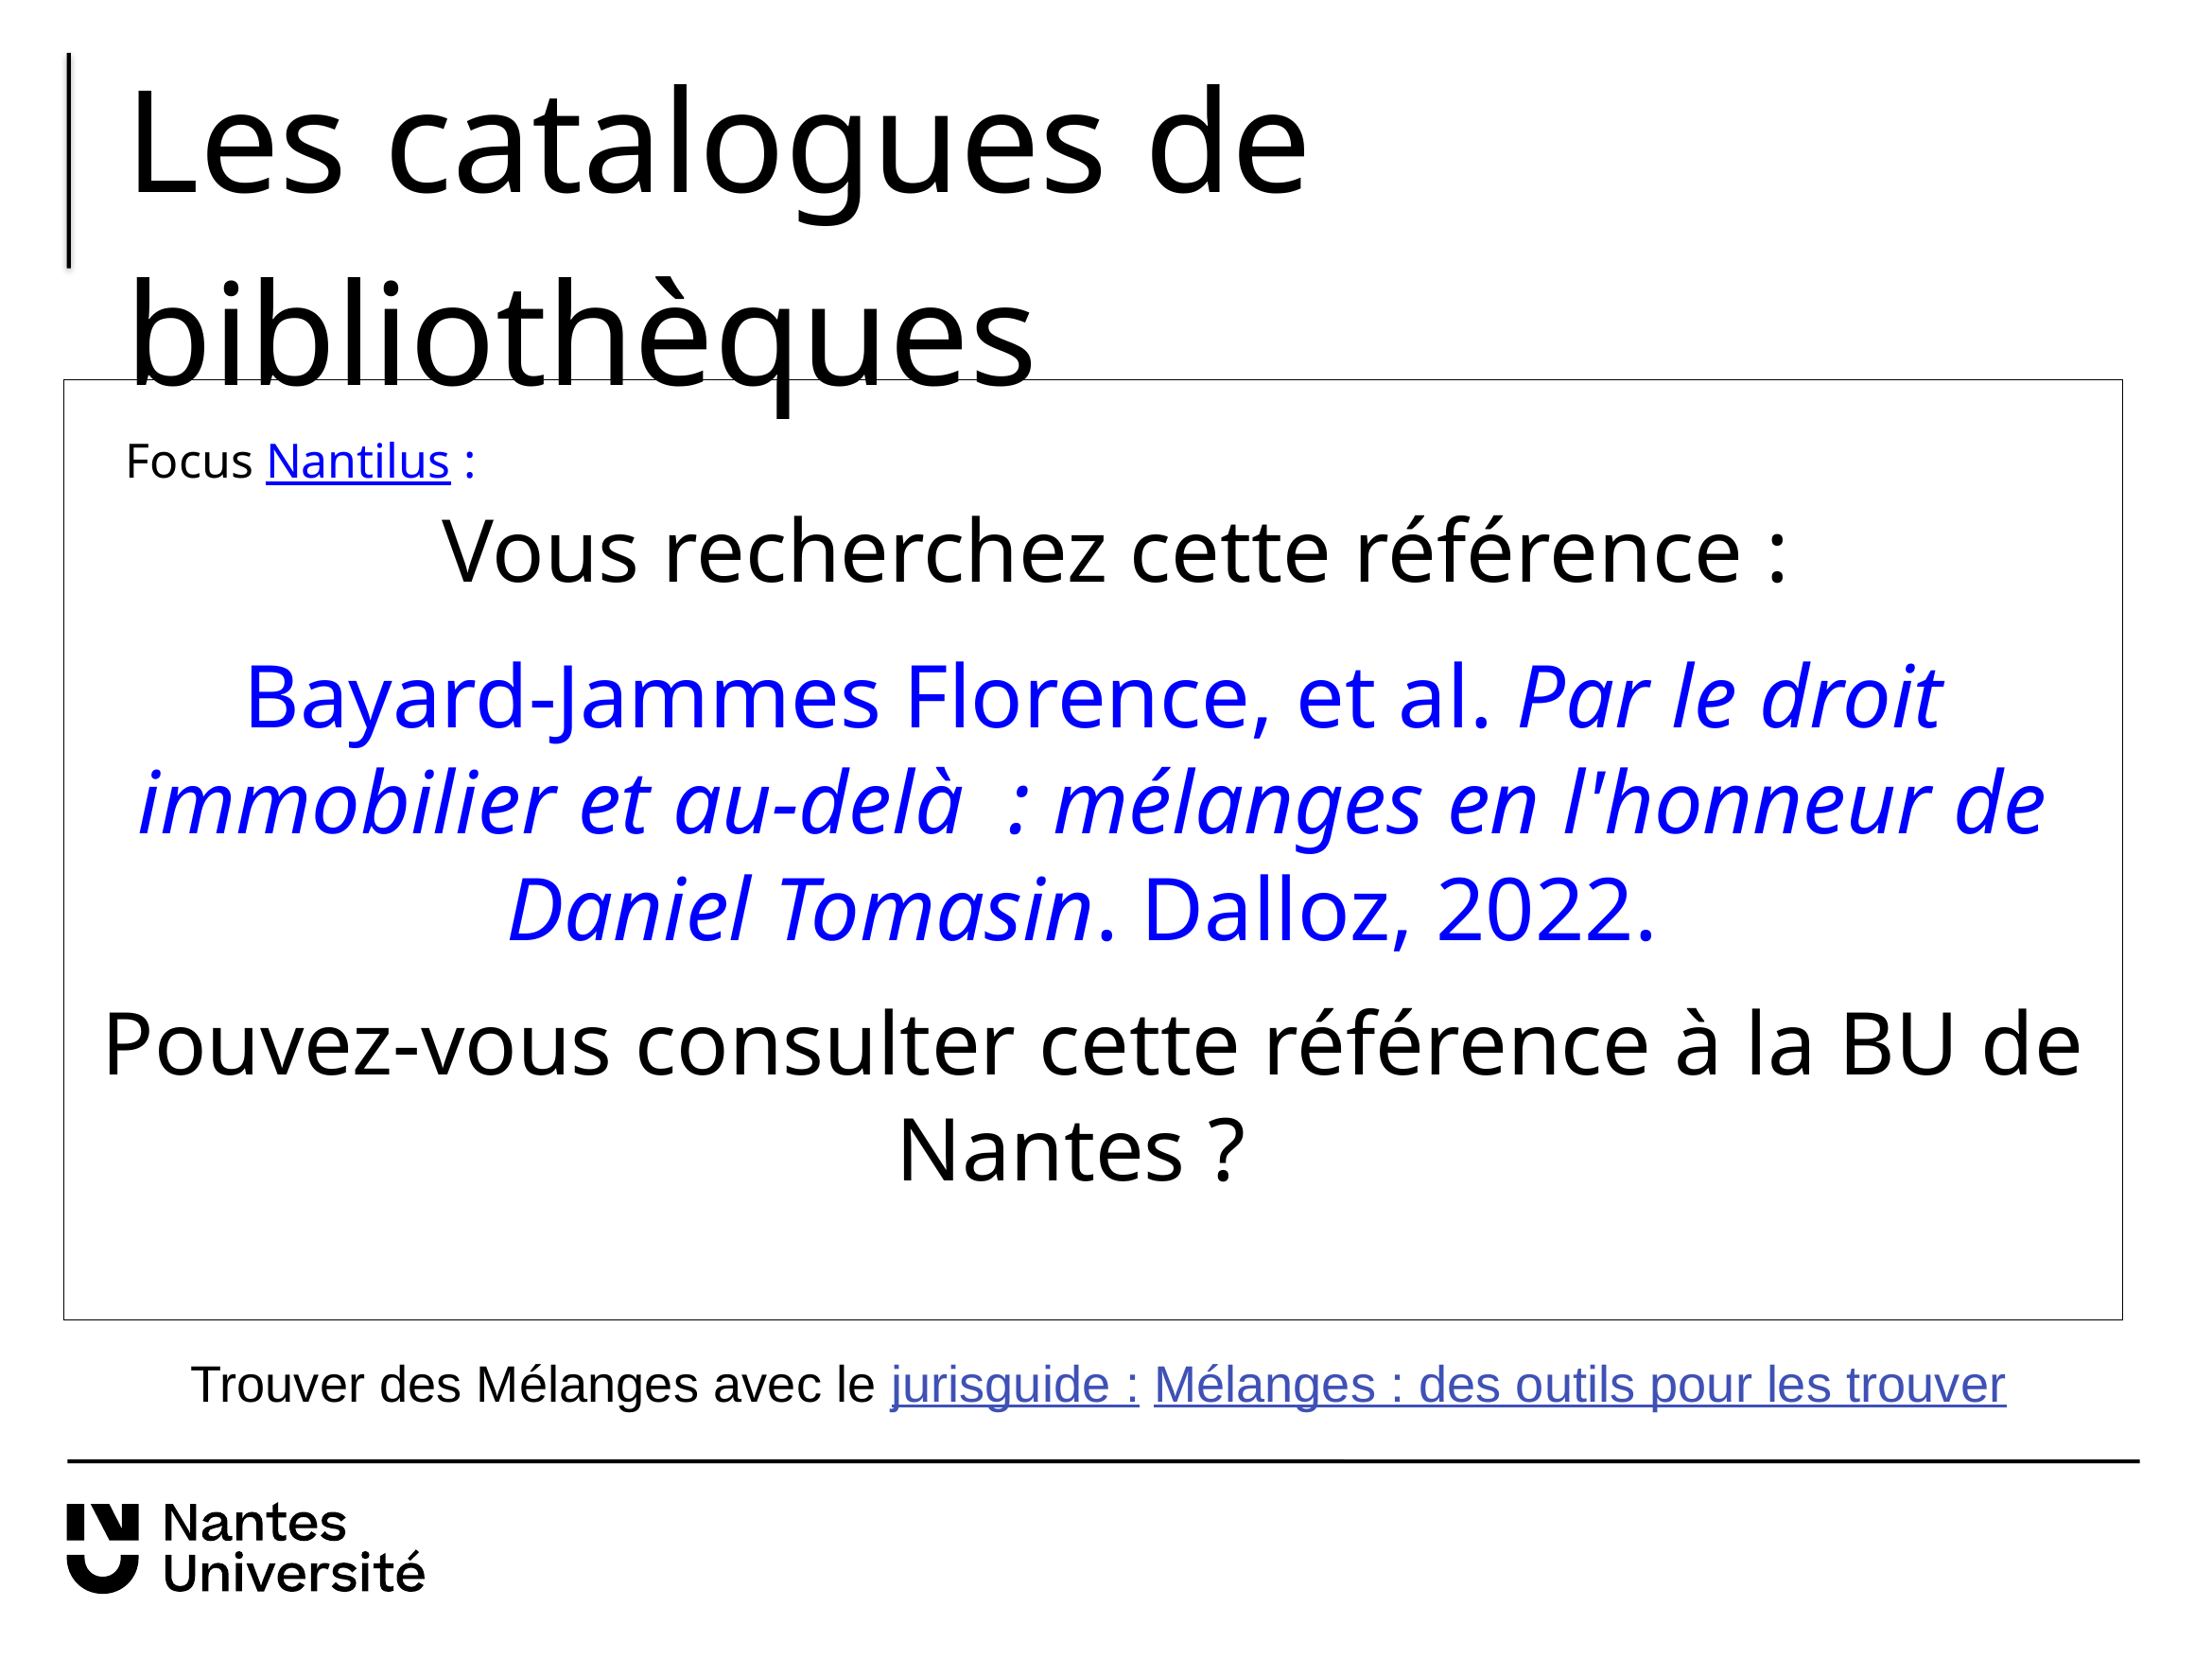

Les catalogues de bibliothèques
Focus Nantilus :
# Vous recherchez cette référence :
Bayard-Jammes Florence, et al. Par le droit immobilier et au-delà : mélanges en l'honneur de Daniel Tomasin. Dalloz, 2022.
Pouvez-vous consulter cette référence à la BU de Nantes ?
Trouver des Mélanges avec le jurisguide : Mélanges : des outils pour les trouver